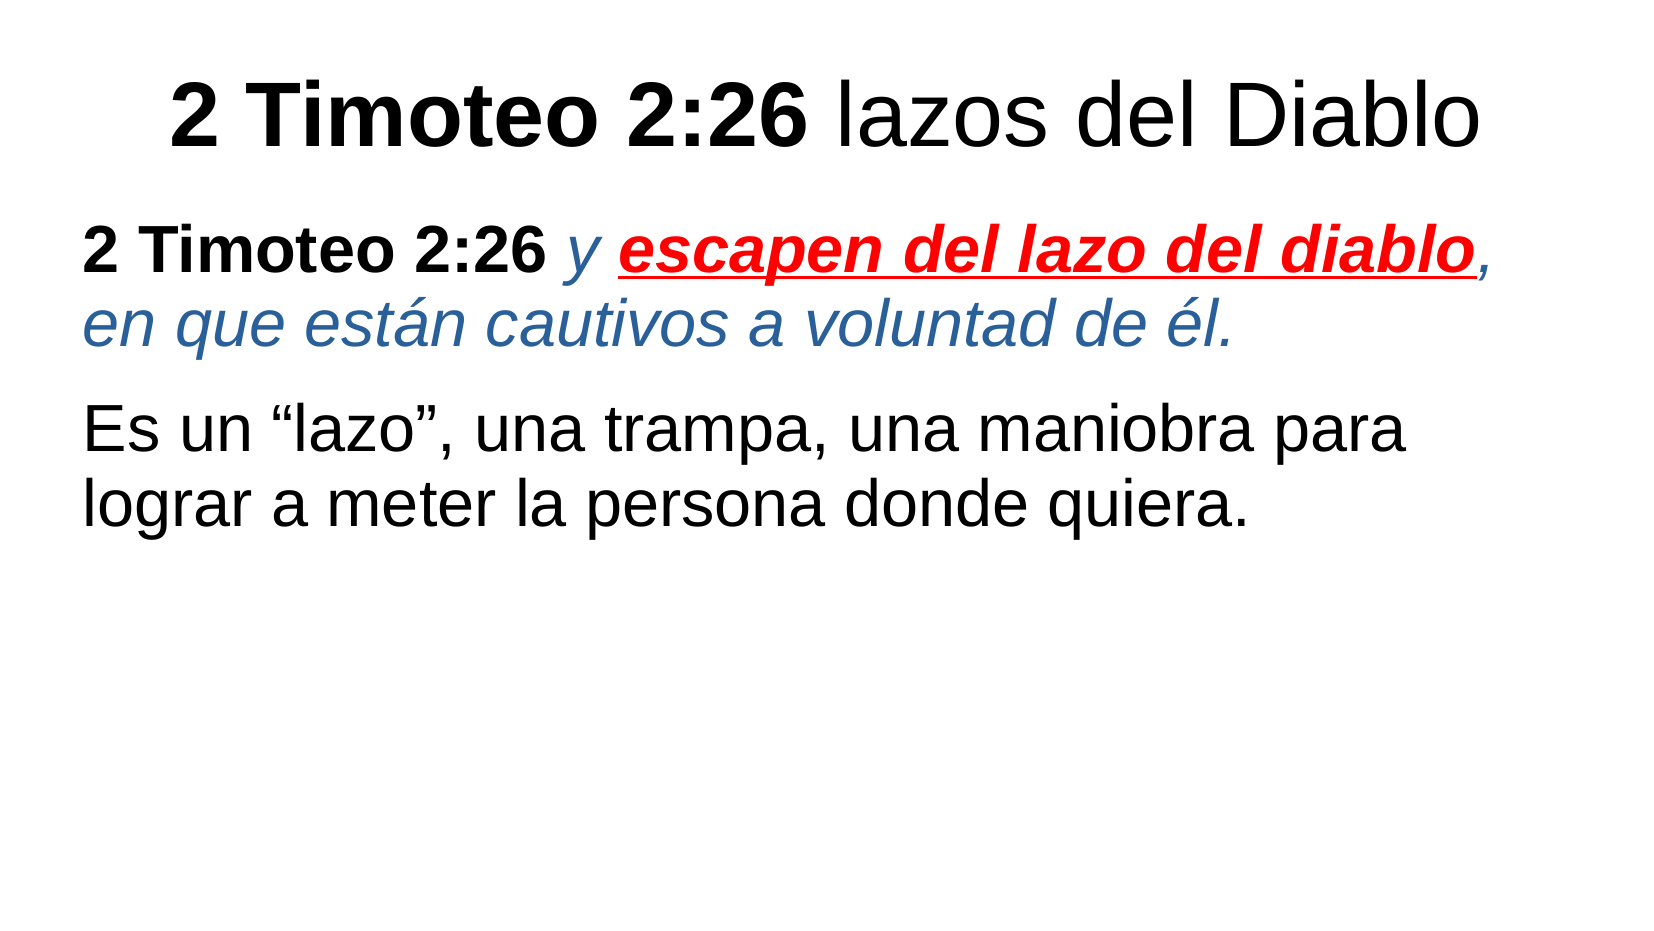

# 2 Timoteo 2:26 lazos del Diablo
2 Timoteo 2:26 y escapen del lazo del diablo, en que están cautivos a voluntad de él.
Es un “lazo”, una trampa, una maniobra para lograr a meter la persona donde quiera.